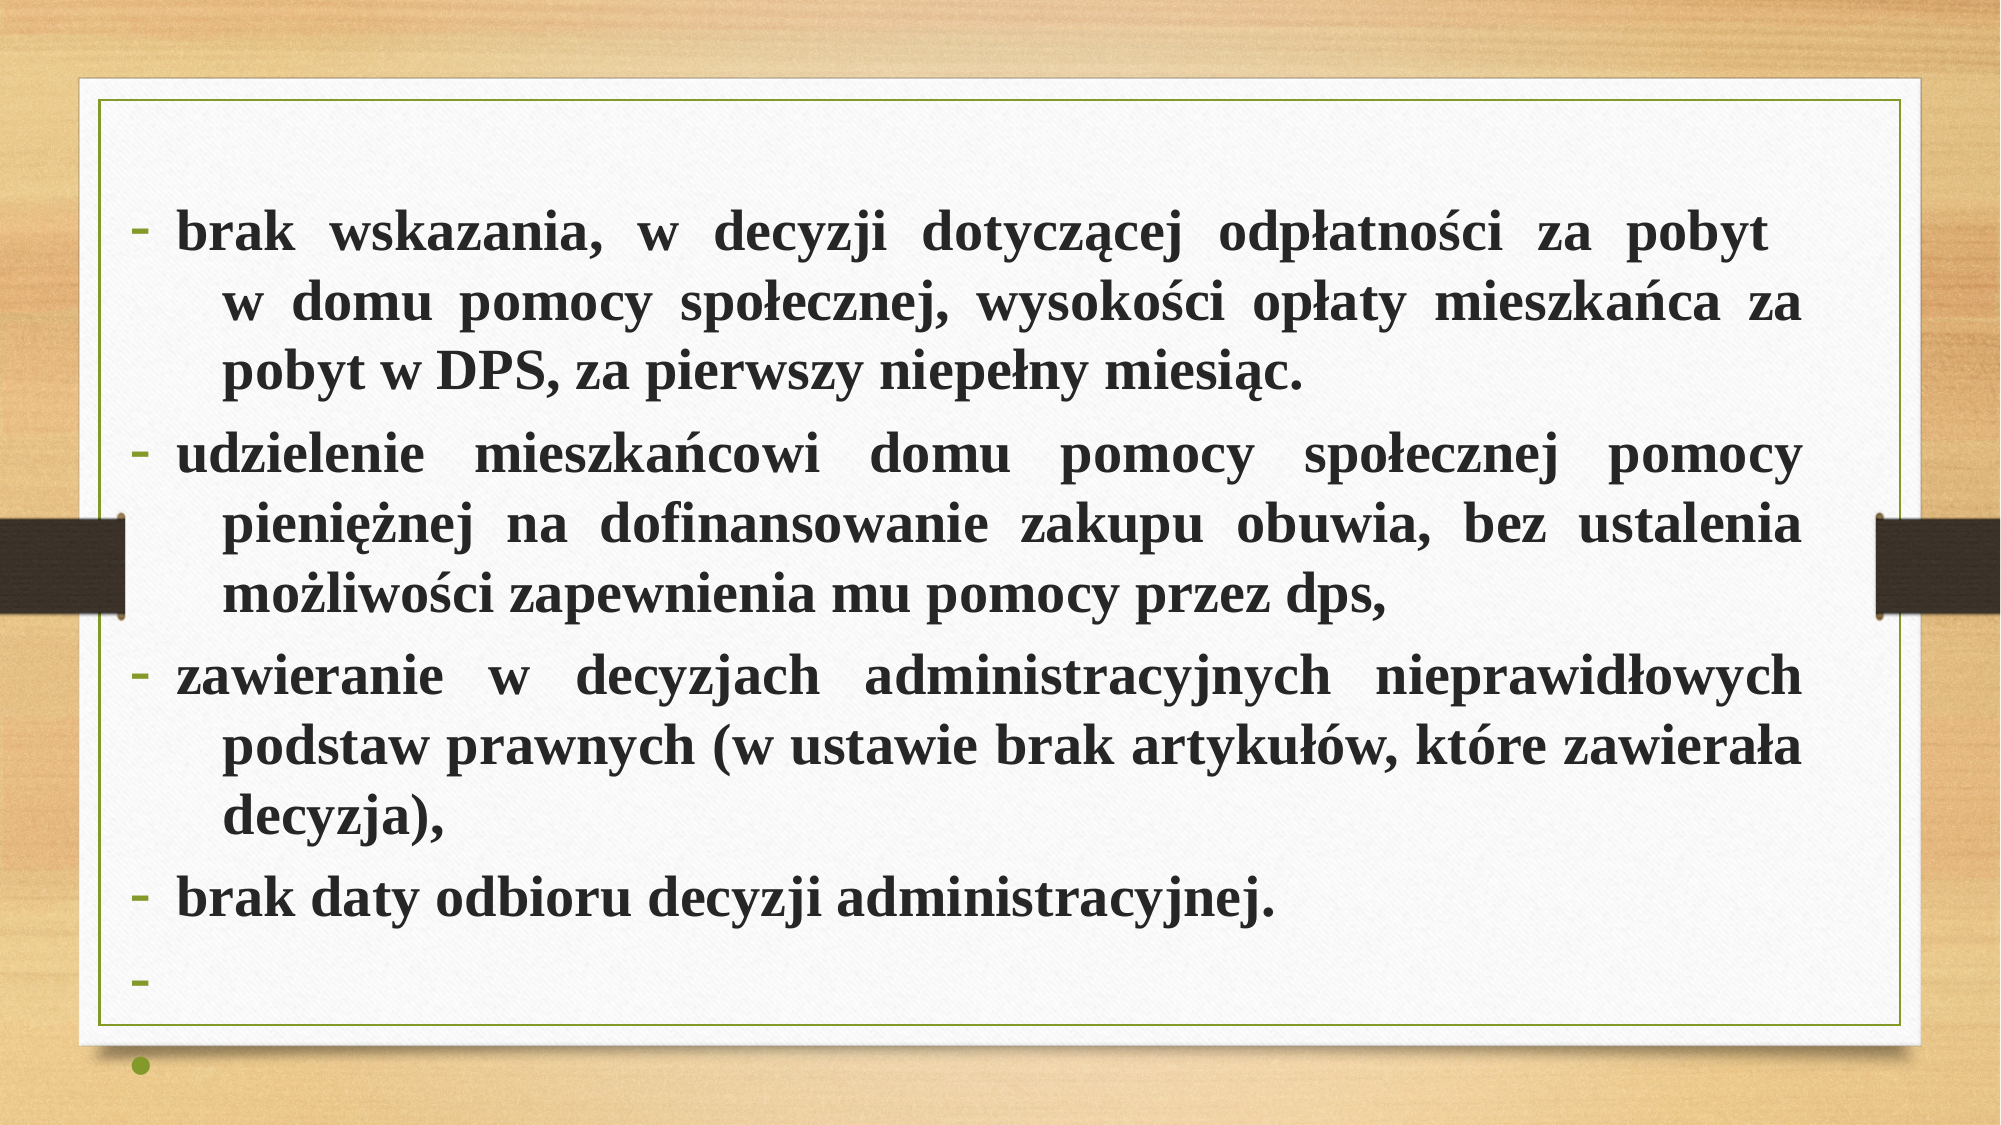

# brak wskazania, w decyzji dotyczącej odpłatności za pobyt w domu pomocy społecznej, wysokości opłaty mieszkańca za pobyt w DPS, za pierwszy niepełny miesiąc.
udzielenie mieszkańcowi domu pomocy społecznej pomocy pieniężnej na dofinansowanie zakupu obuwia, bez ustalenia możliwości zapewnienia mu pomocy przez dps,
zawieranie w decyzjach administracyjnych nieprawidłowych podstaw prawnych (w ustawie brak artykułów, które zawierała decyzja),
brak daty odbioru decyzji administracyjnej.